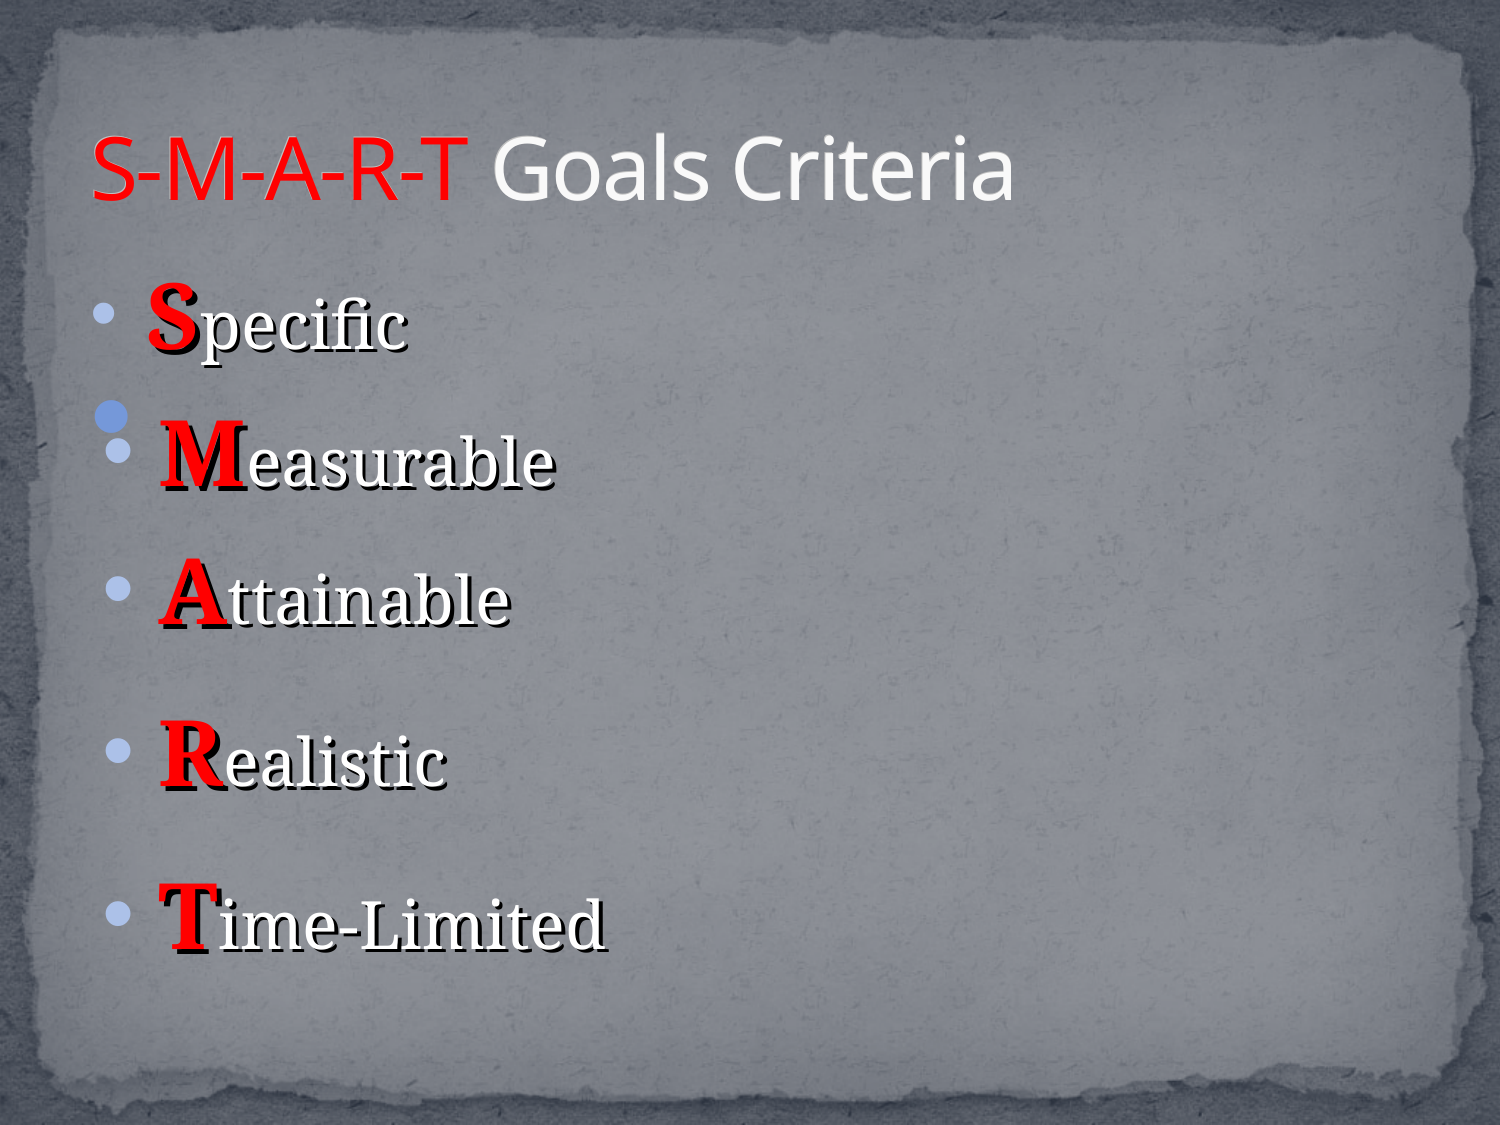

# S-M-A-R-T Goals Criteria
Specific
Measurable
Attainable
Realistic
Time-Limited